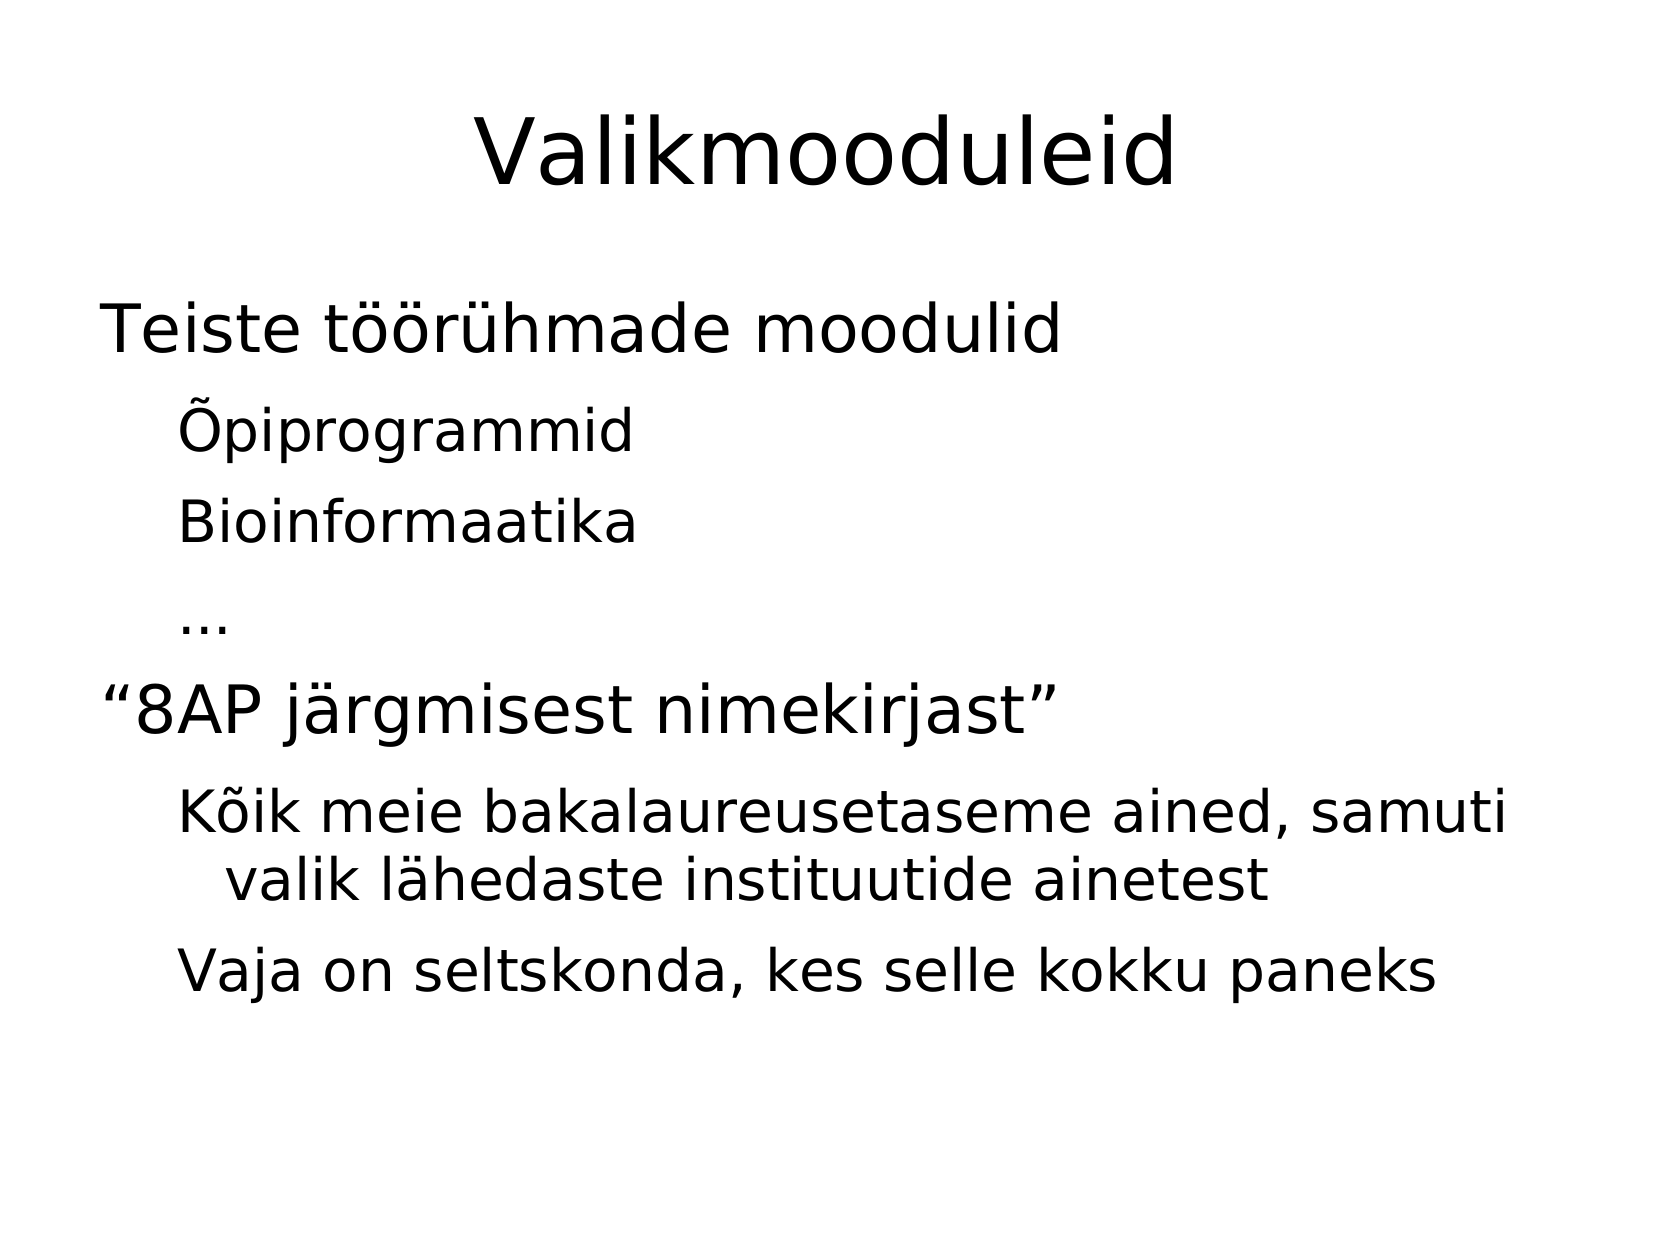

# Valikmooduleid
Teiste töörühmade moodulid
Õpiprogrammid
Bioinformaatika
...
“8AP järgmisest nimekirjast”
Kõik meie bakalaureusetaseme ained, samuti valik lähedaste instituutide ainetest
Vaja on seltskonda, kes selle kokku paneks